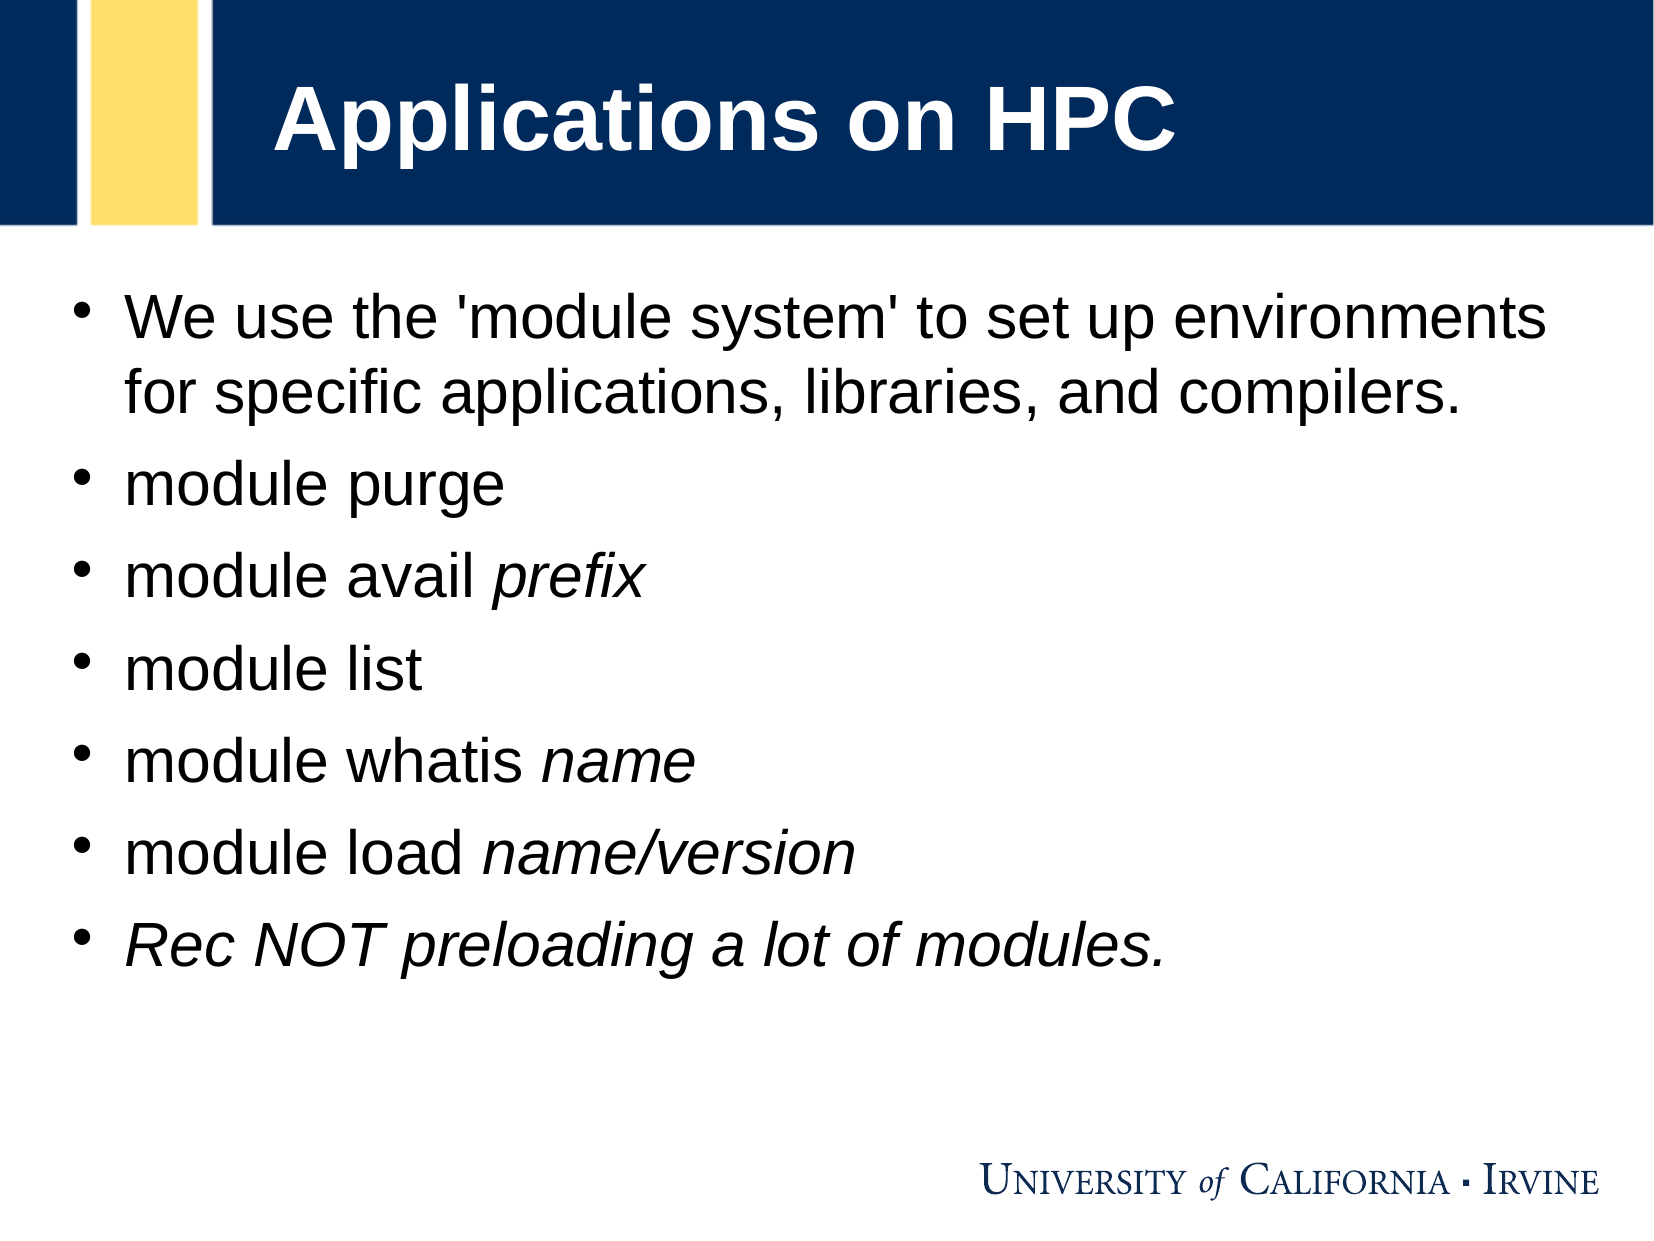

# Applications on HPC
We use the 'module system' to set up environments for specific applications, libraries, and compilers.
module purge
module avail prefix
module list
module whatis name
module load name/version
Rec NOT preloading a lot of modules.